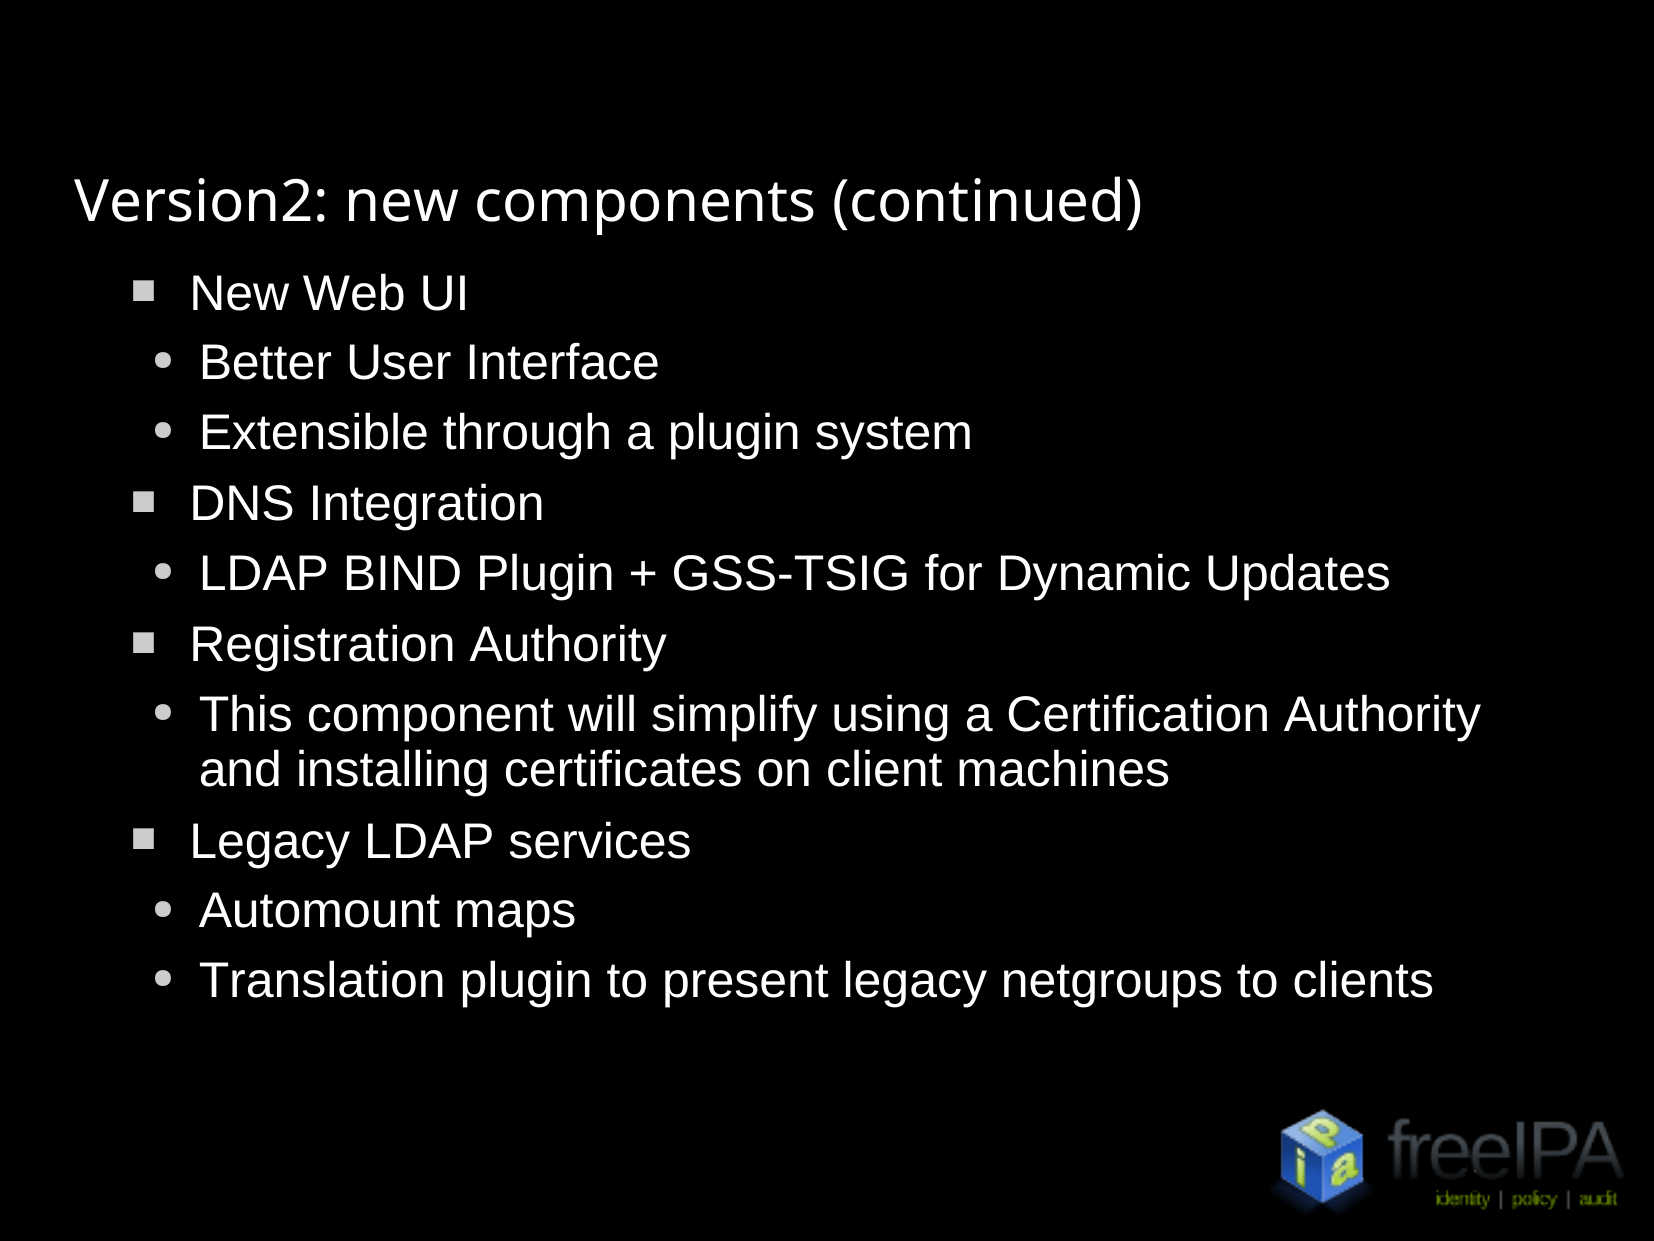

# Version2: new components (continued)
New Web UI
Better User Interface
Extensible through a plugin system
DNS Integration
LDAP BIND Plugin + GSS-TSIG for Dynamic Updates
Registration Authority
This component will simplify using a Certification Authority and installing certificates on client machines
Legacy LDAP services
Automount maps
Translation plugin to present legacy netgroups to clients